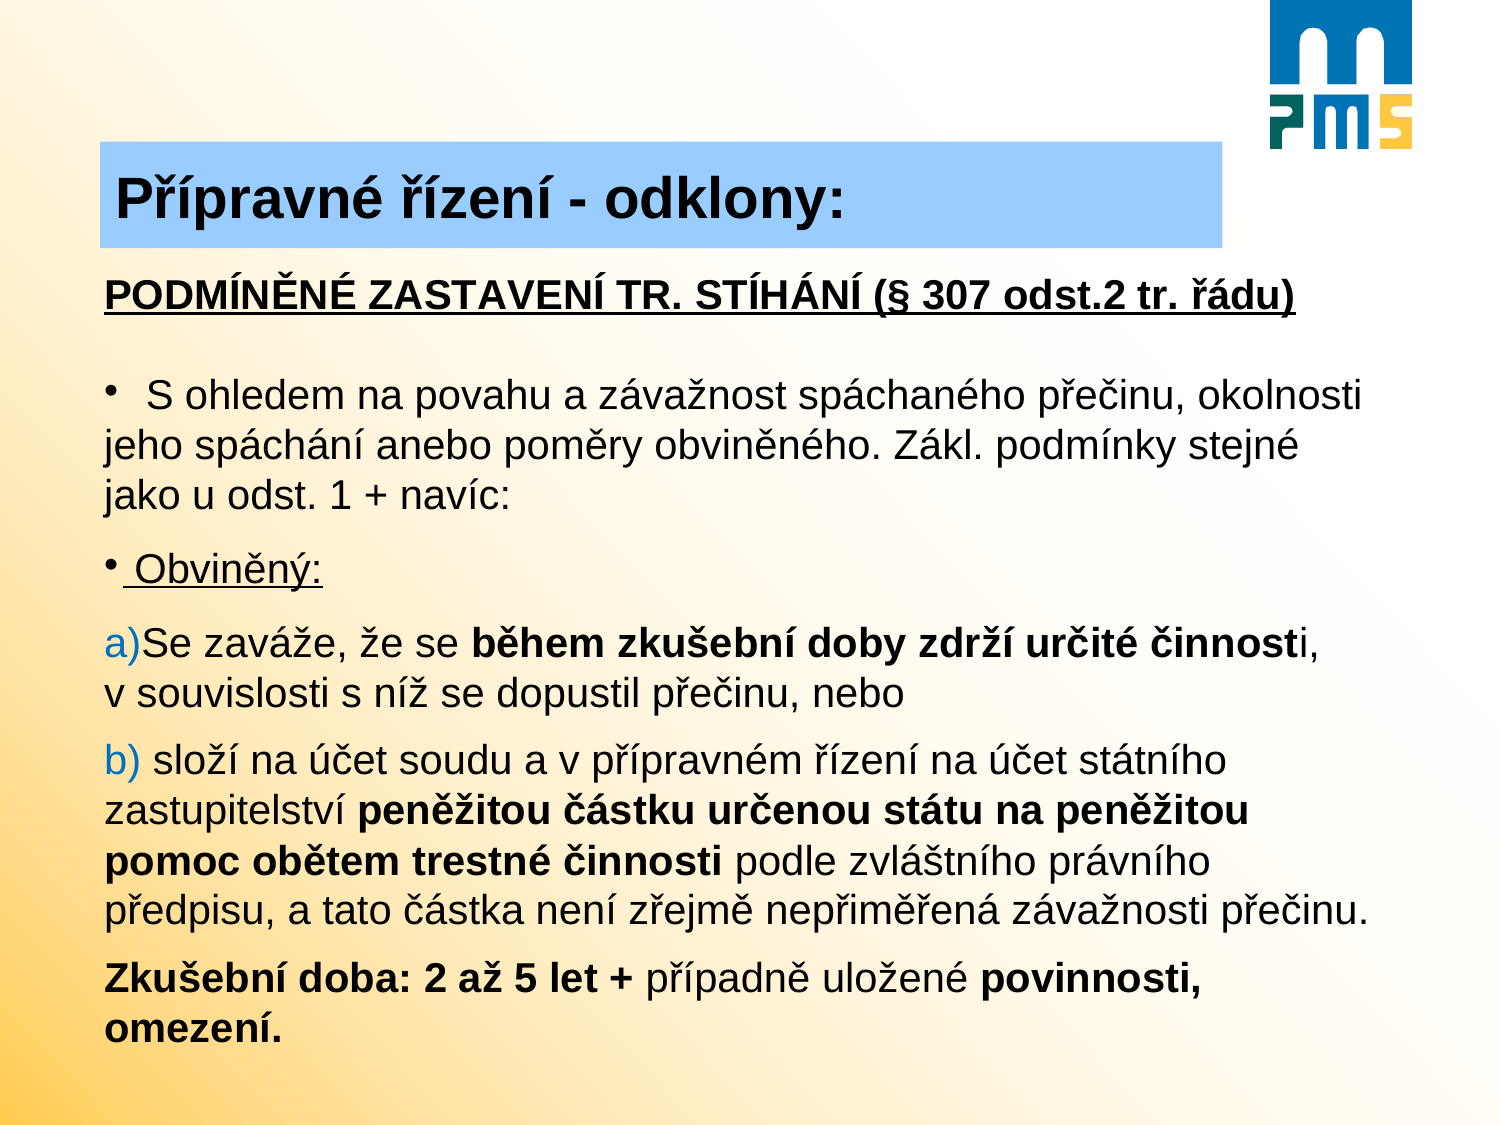

Přípravné řízení - odklony:
PODMÍNĚNÉ ZASTAVENÍ TR. STÍHÁNÍ (§ 307 odst.2 tr. řádu)
 S ohledem na povahu a závažnost spáchaného přečinu, okolnosti jeho spáchání anebo poměry obviněného. Zákl. podmínky stejné jako u odst. 1 + navíc:
 Obviněný:
Se zaváže, že se během zkušební doby zdrží určité činnosti, v souvislosti s níž se dopustil přečinu, nebo
 složí na účet soudu a v přípravném řízení na účet státního zastupitelství peněžitou částku určenou státu na peněžitou pomoc obětem trestné činnosti podle zvláštního právního předpisu, a tato částka není zřejmě nepřiměřená závažnosti přečinu.
Zkušební doba: 2 až 5 let + případně uložené povinnosti, omezení.